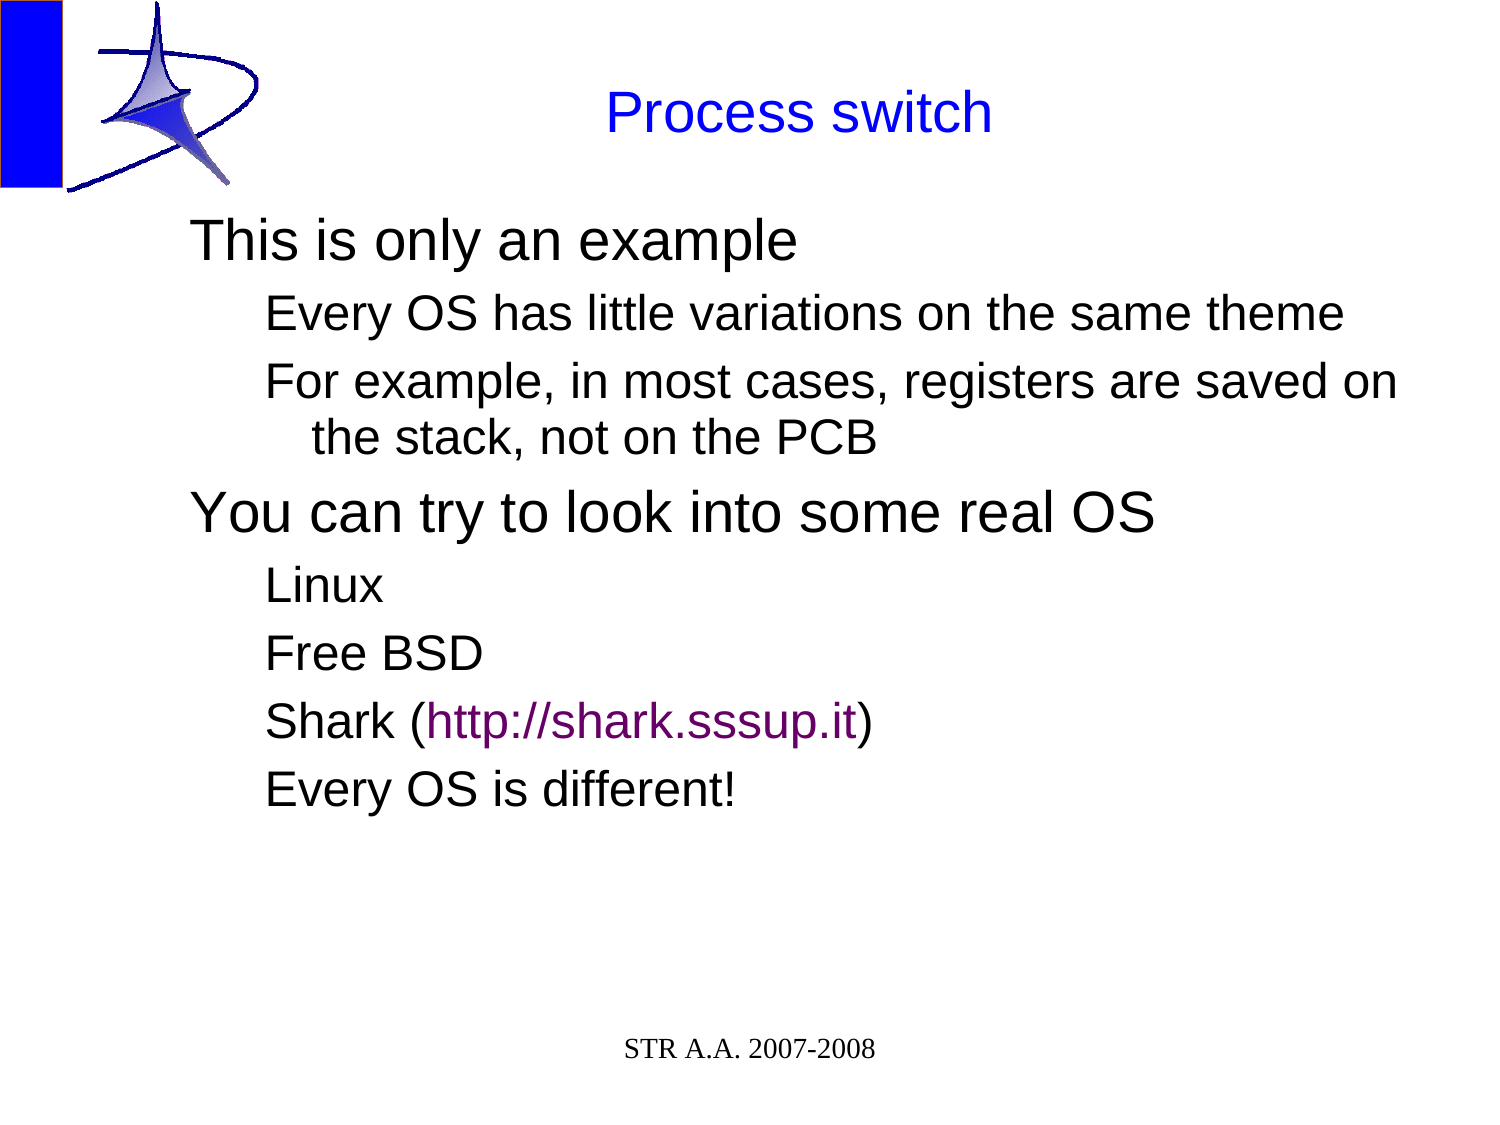

# Process switch
This is only an example
Every OS has little variations on the same theme
For example, in most cases, registers are saved on the stack, not on the PCB
You can try to look into some real OS
Linux
Free BSD
Shark (http://shark.sssup.it)
Every OS is different!
STR A.A. 2007-2008